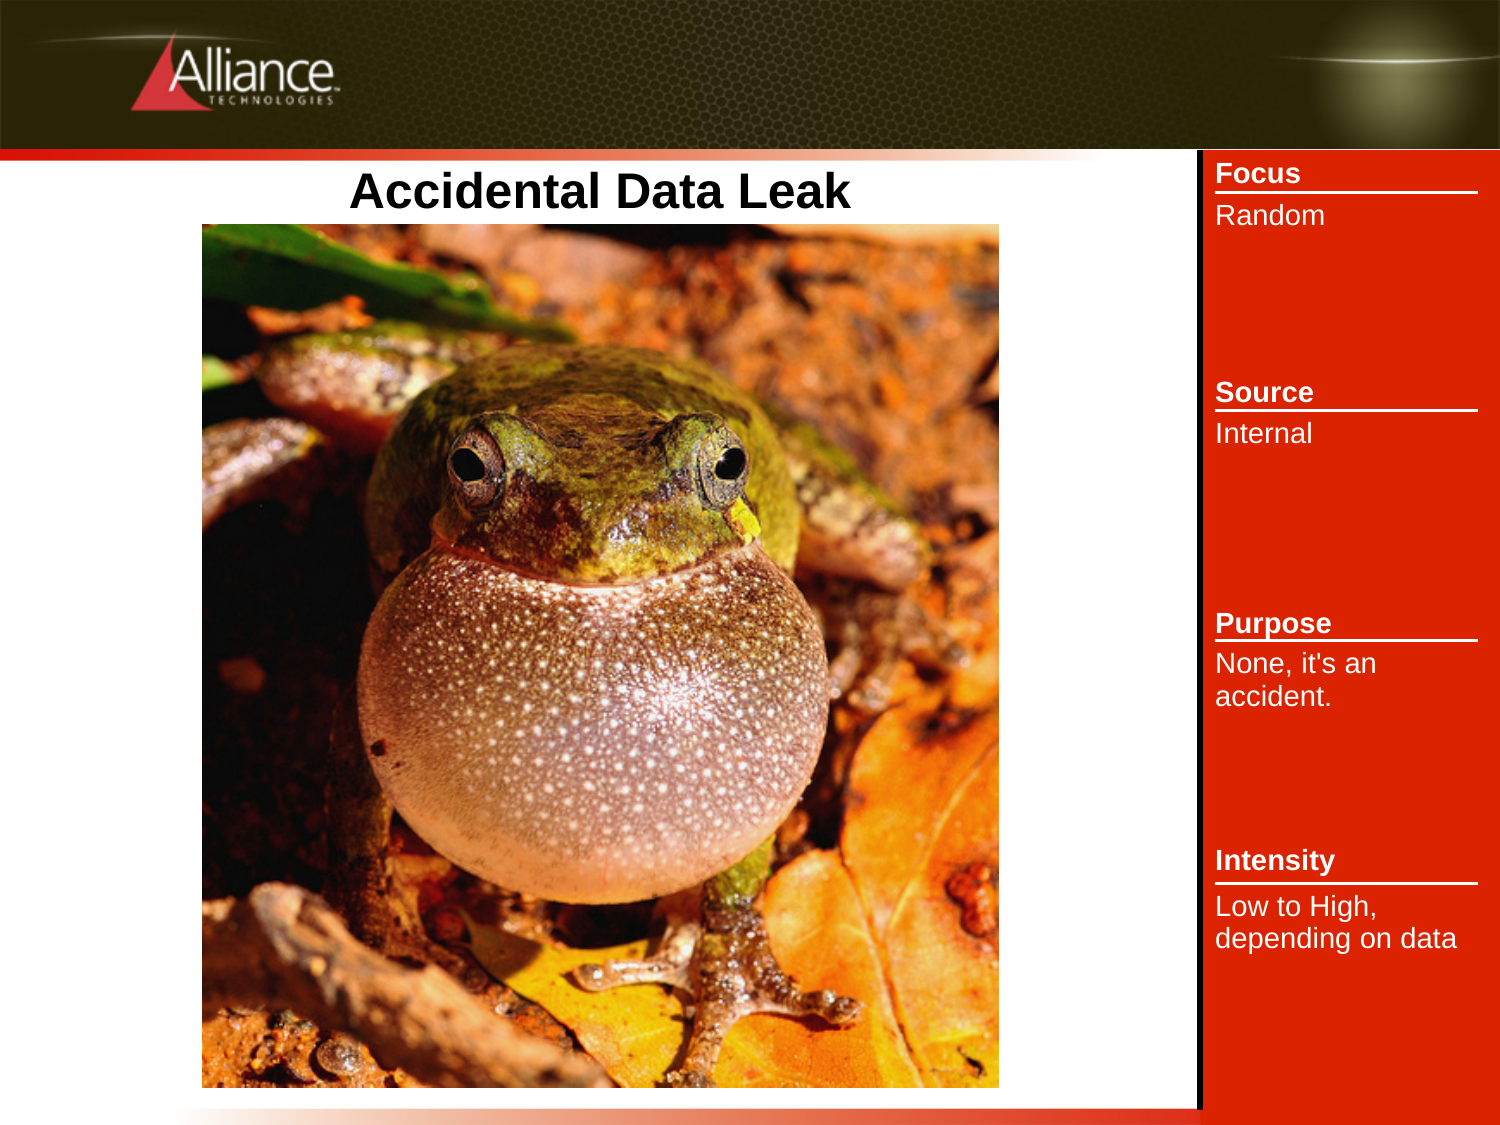

Focus
Accidental Data Leak
Random
Source
Internal
Purpose
None, it's an accident.
Intensity
Low to High, depending on data